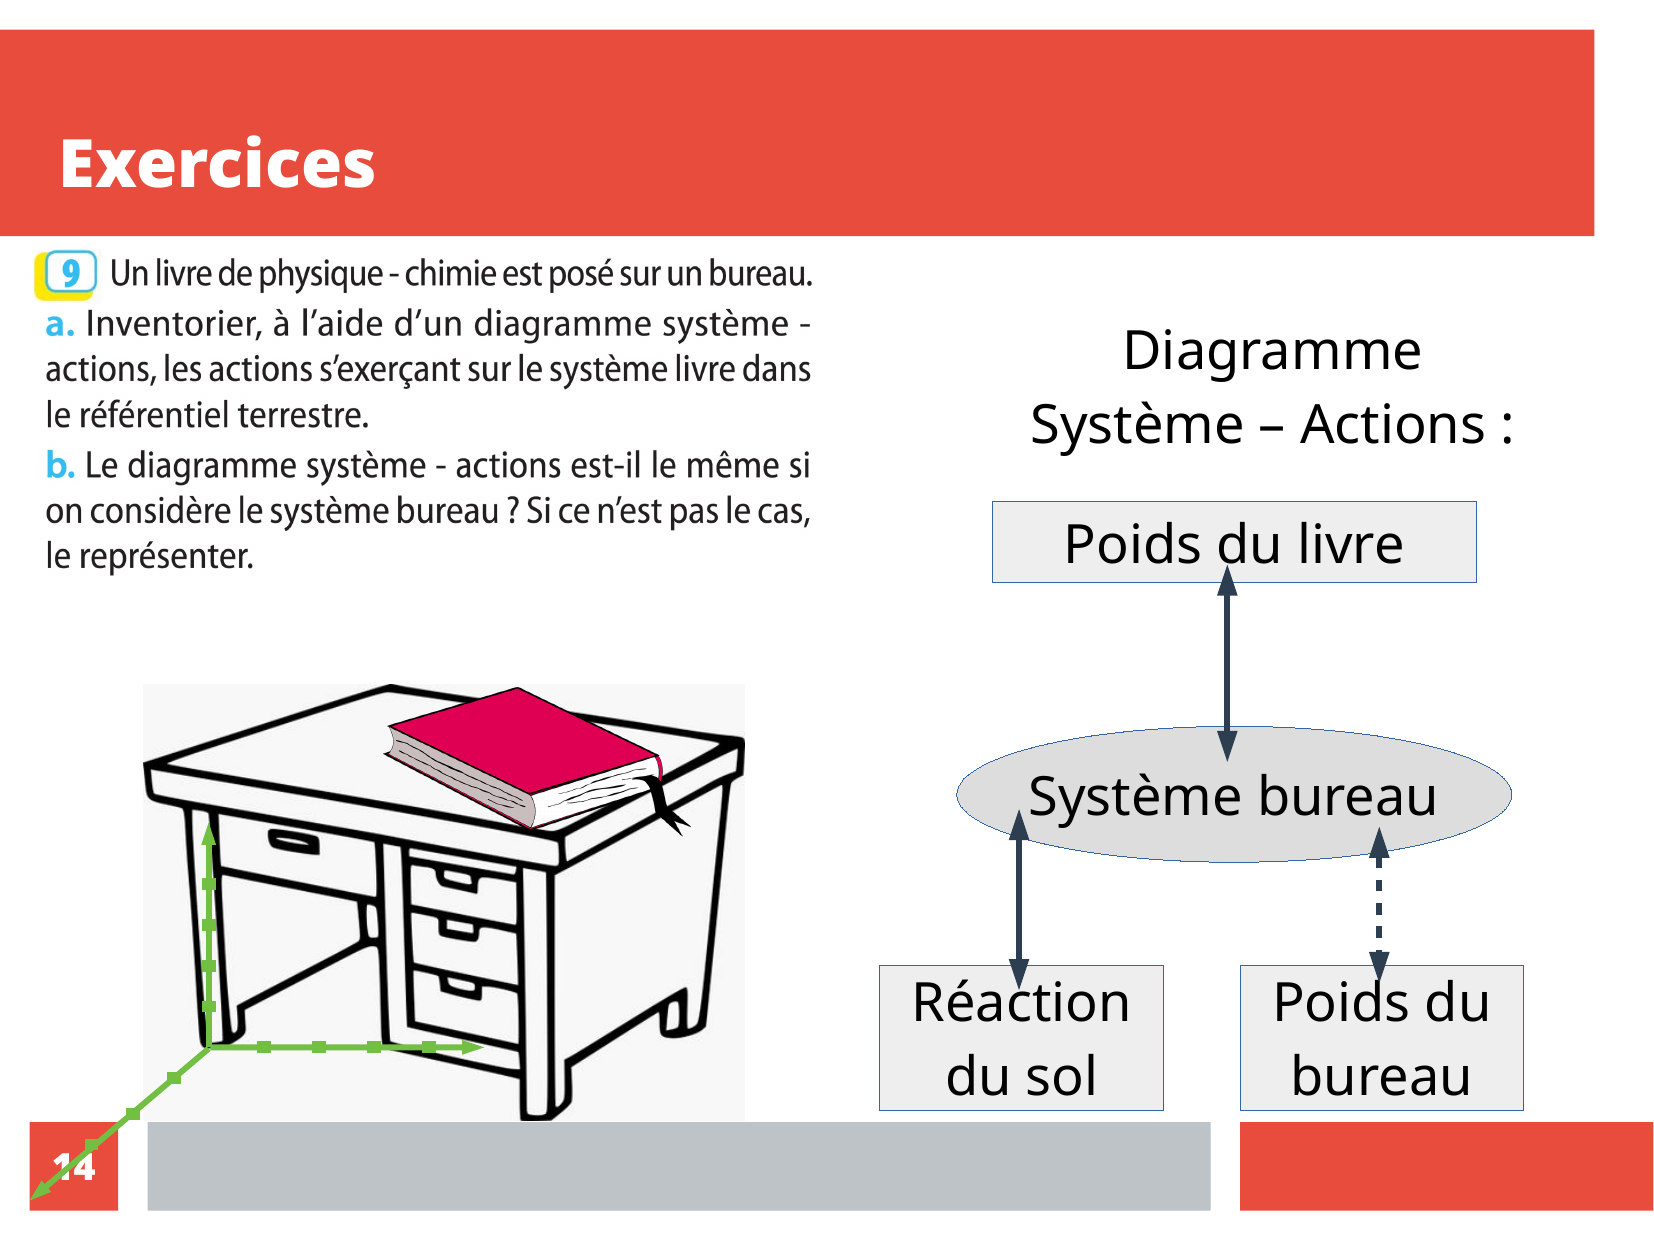

# Exercices
Diagramme
Système – Actions :
Poids du livre
Système bureau
Réaction
du sol
Poids du
bureau
14